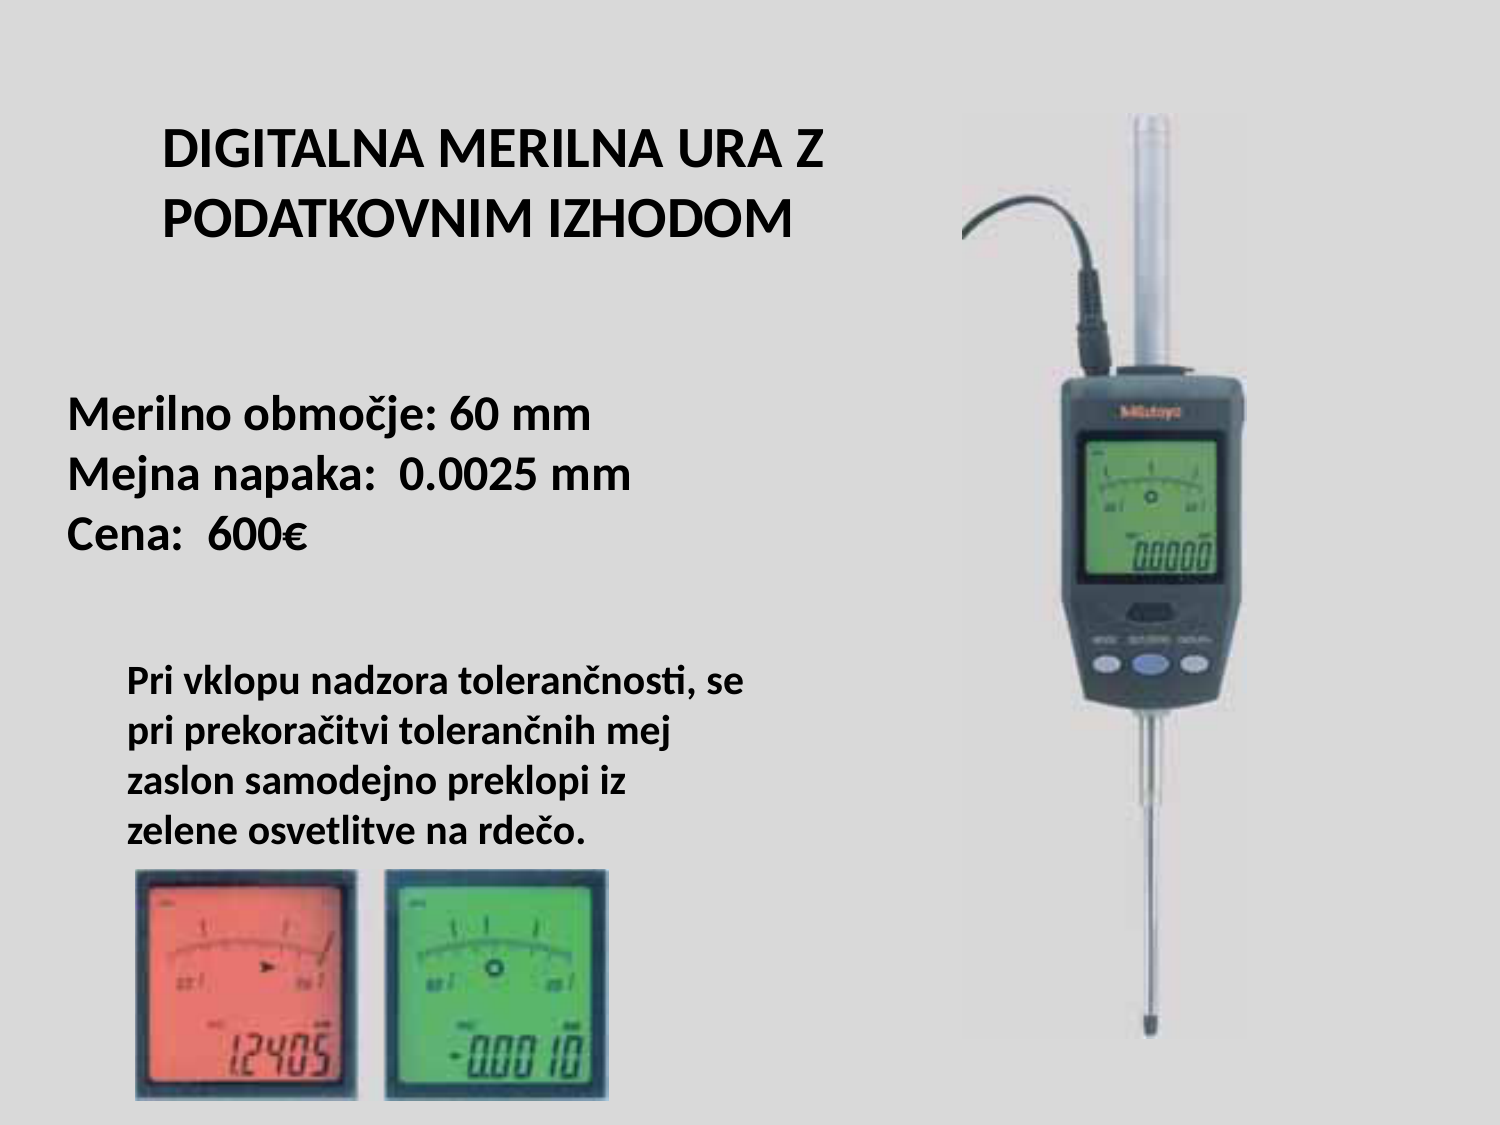

DIGITALNA MERILNA URA Z
PODATKOVNIM IZHODOM
Merilno območje: 60 mm
Mejna napaka: 0.0025 mm
Cena: 600€
Pri vklopu nadzora tolerančnosti, se
pri prekoračitvi tolerančnih mej
zaslon samodejno preklopi iz
zelene osvetlitve na rdečo.